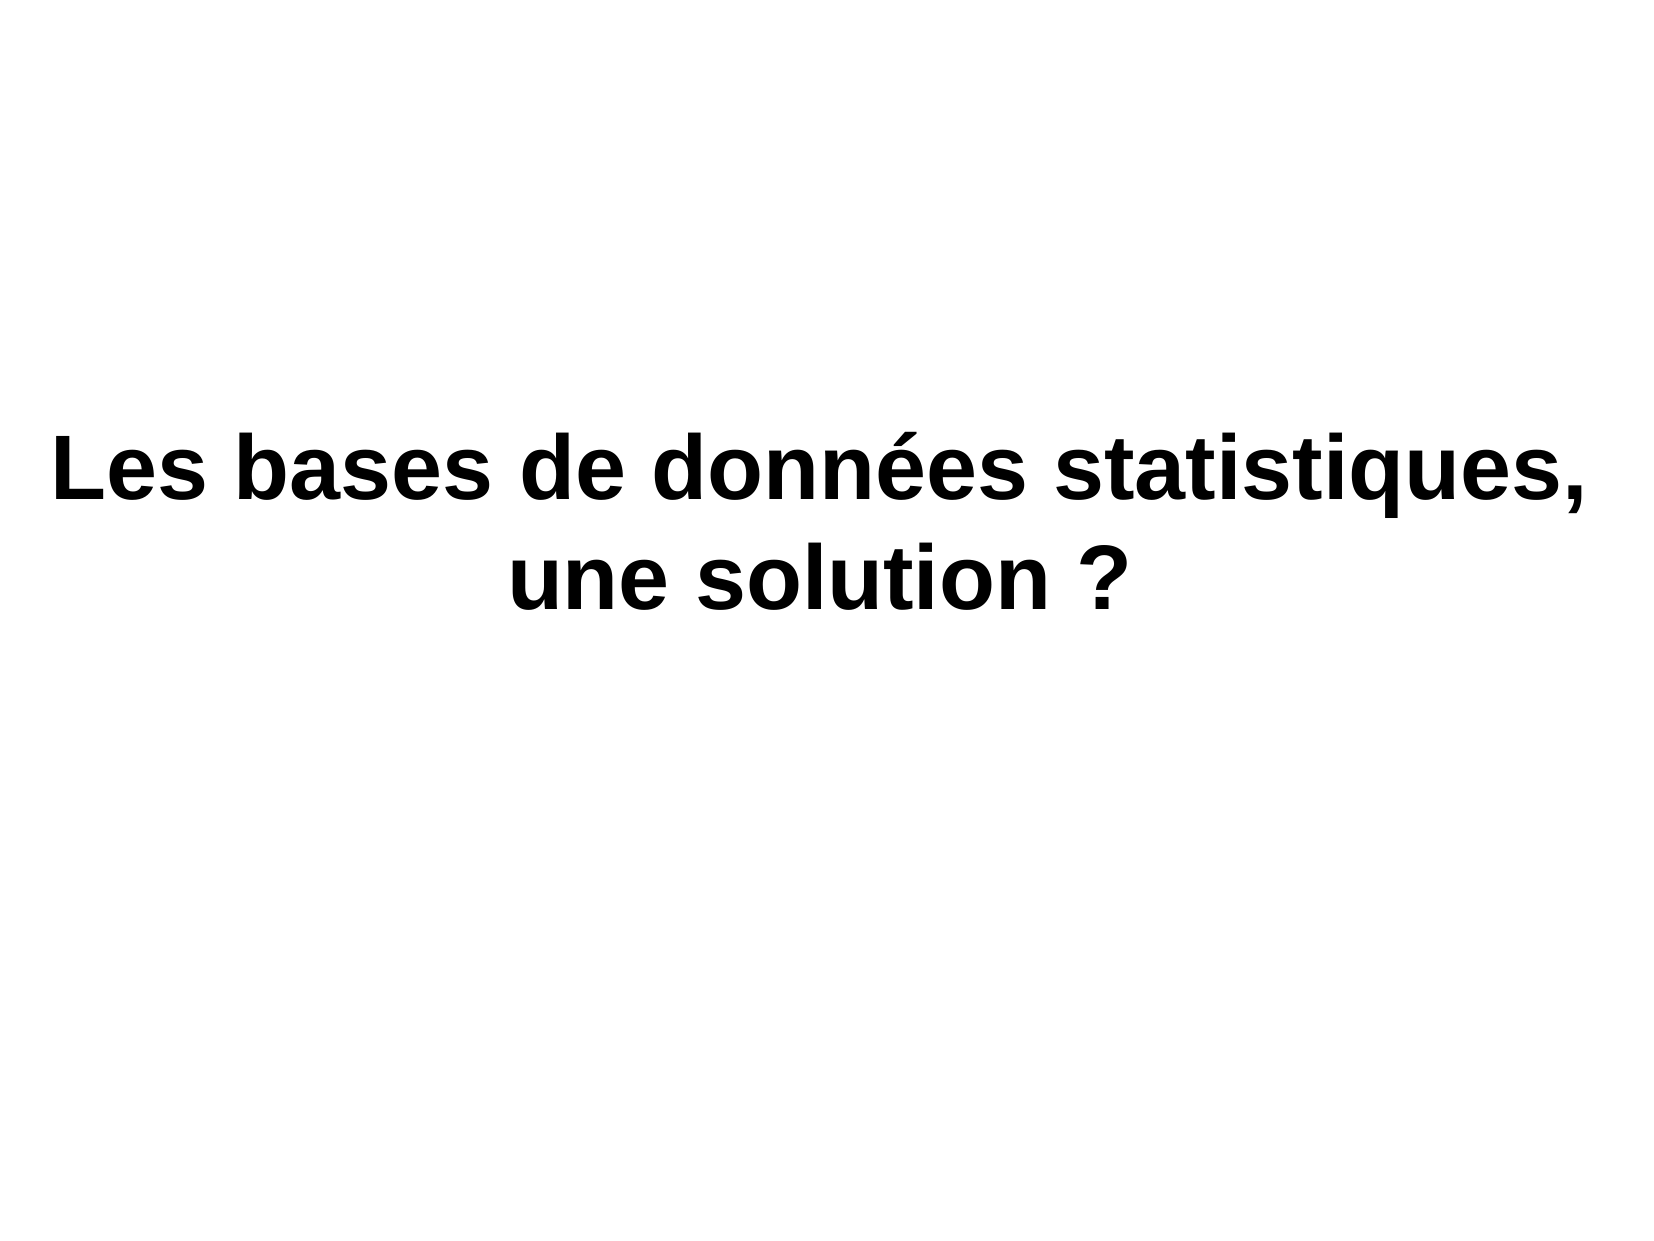

Les bases de données statistiques, une solution ?